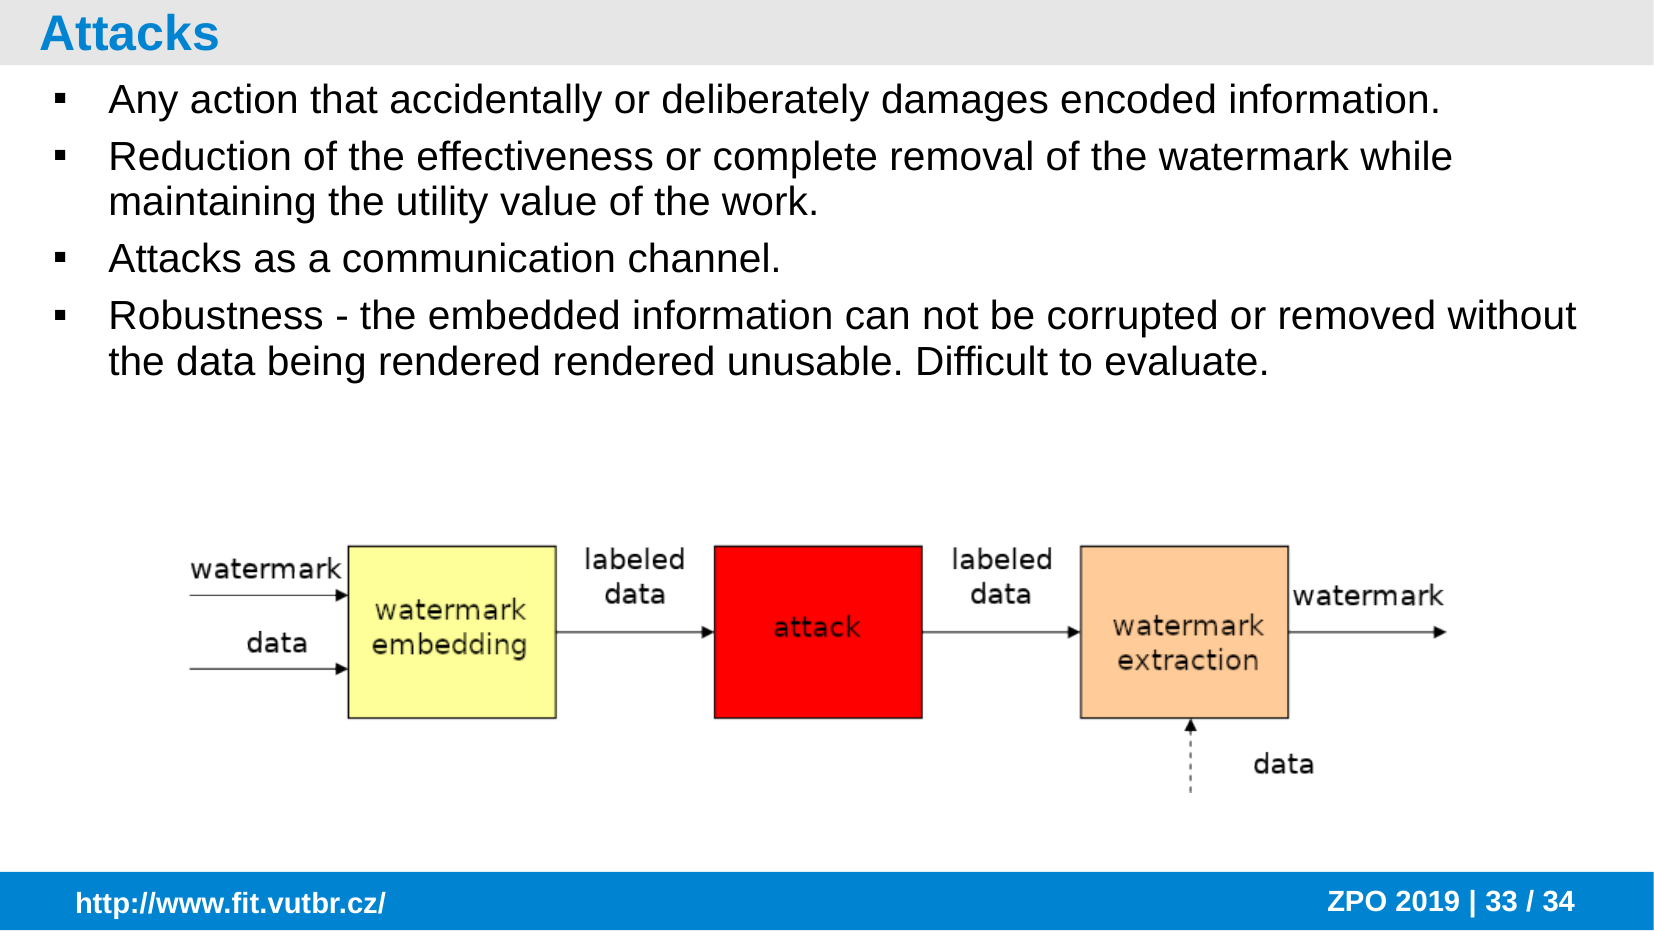

# Attacks
Any action that accidentally or deliberately damages encoded information.
Reduction of the effectiveness or complete removal of the watermark while maintaining the utility value of the work.
Attacks as a communication channel.
Robustness - the embedded information can not be corrupted or removed without the data being rendered rendered unusable. Difficult to evaluate.